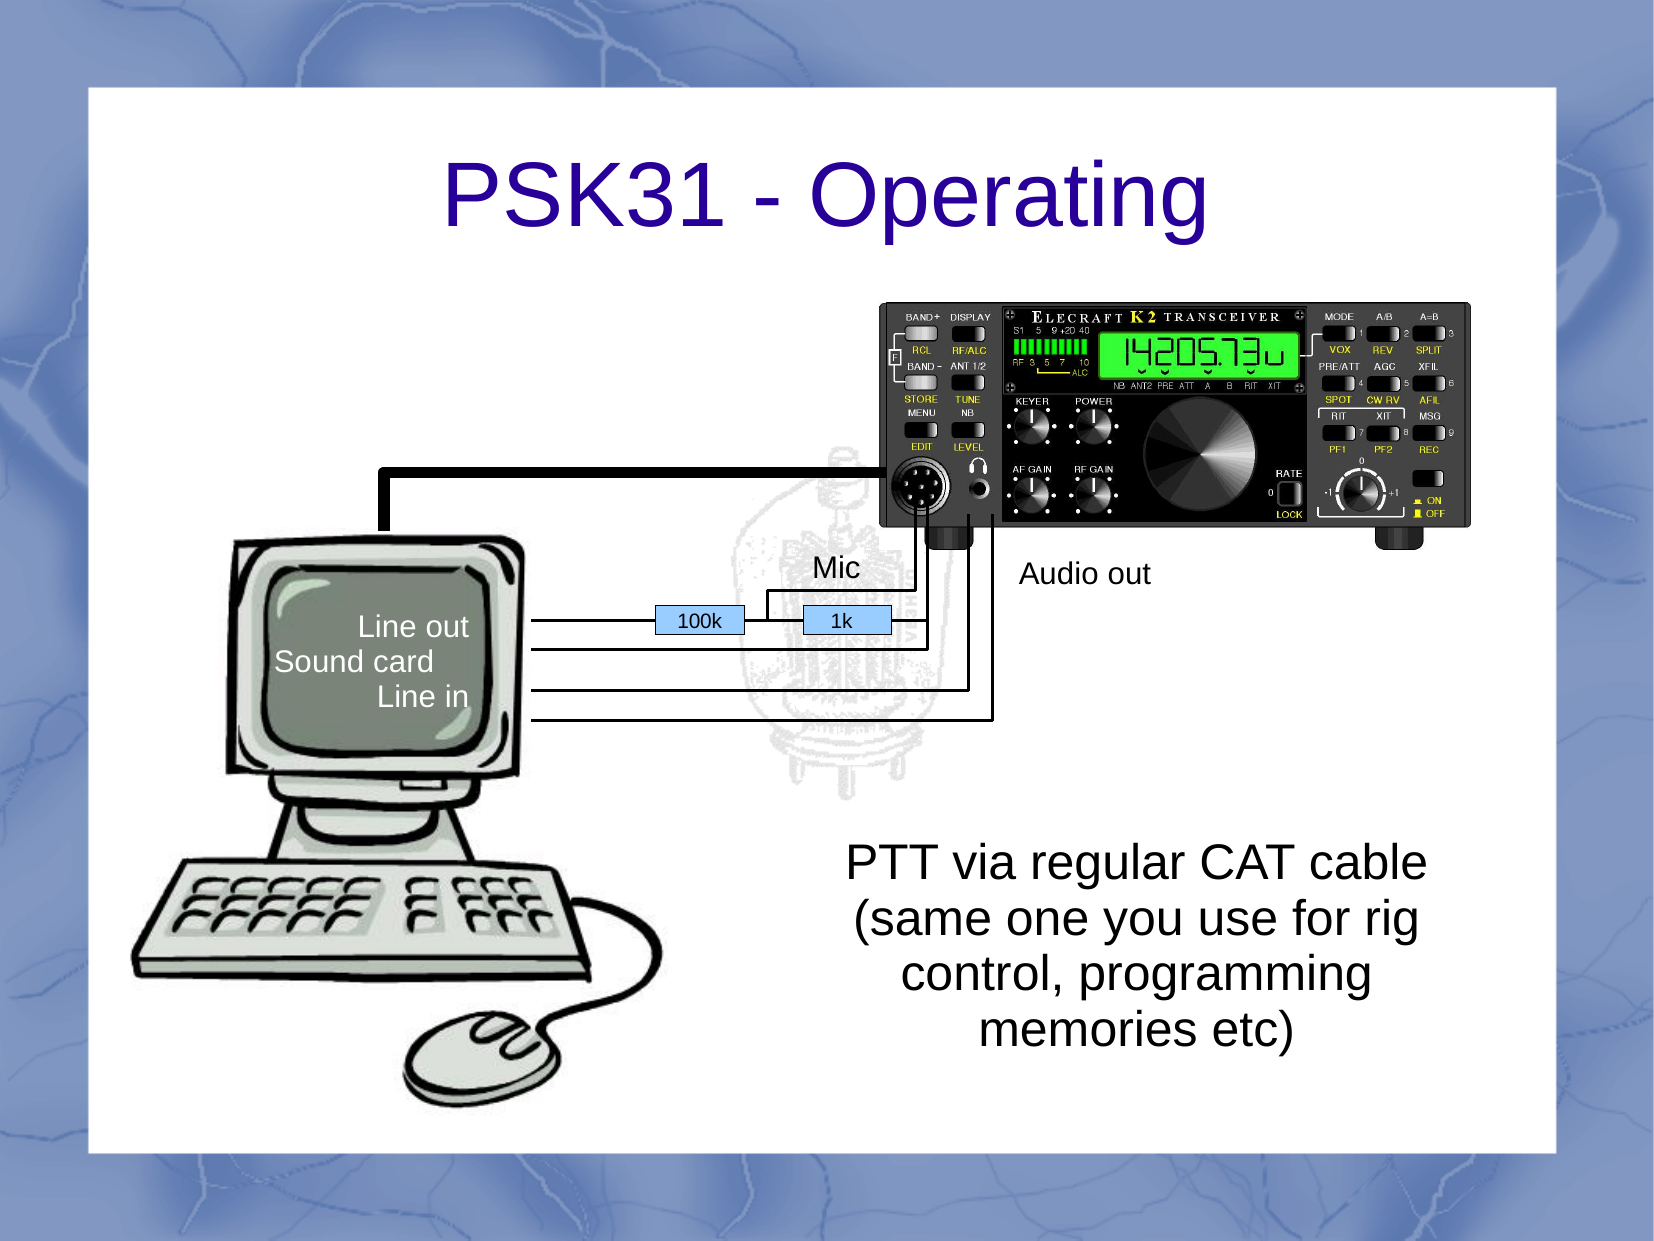

# PSK31 - Operating
Mic
Audio out
Line out
Sound card
Line in
100k
1k
PTT via regular CAT cable
(same one you use for rig control, programming memories etc)